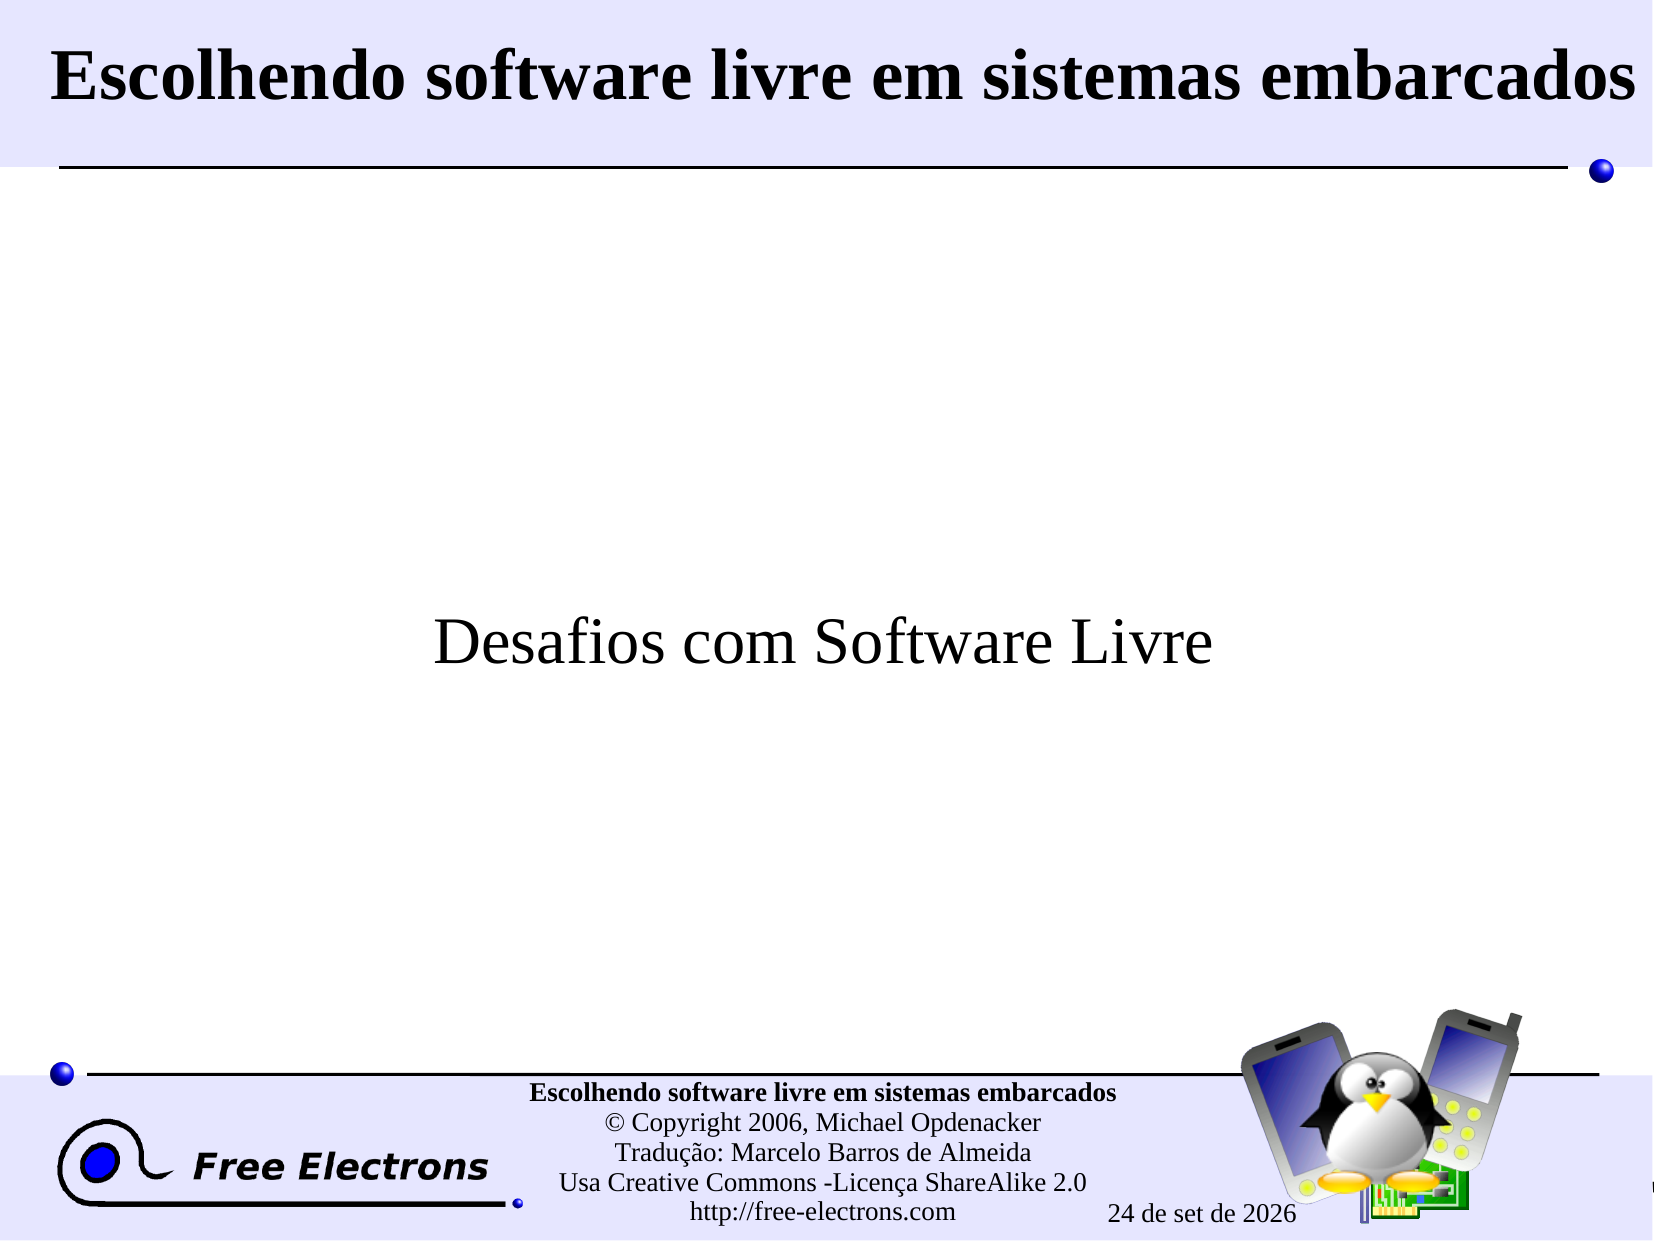

Escolhendo software livre em sistemas embarcados
# Desafios com Software Livre